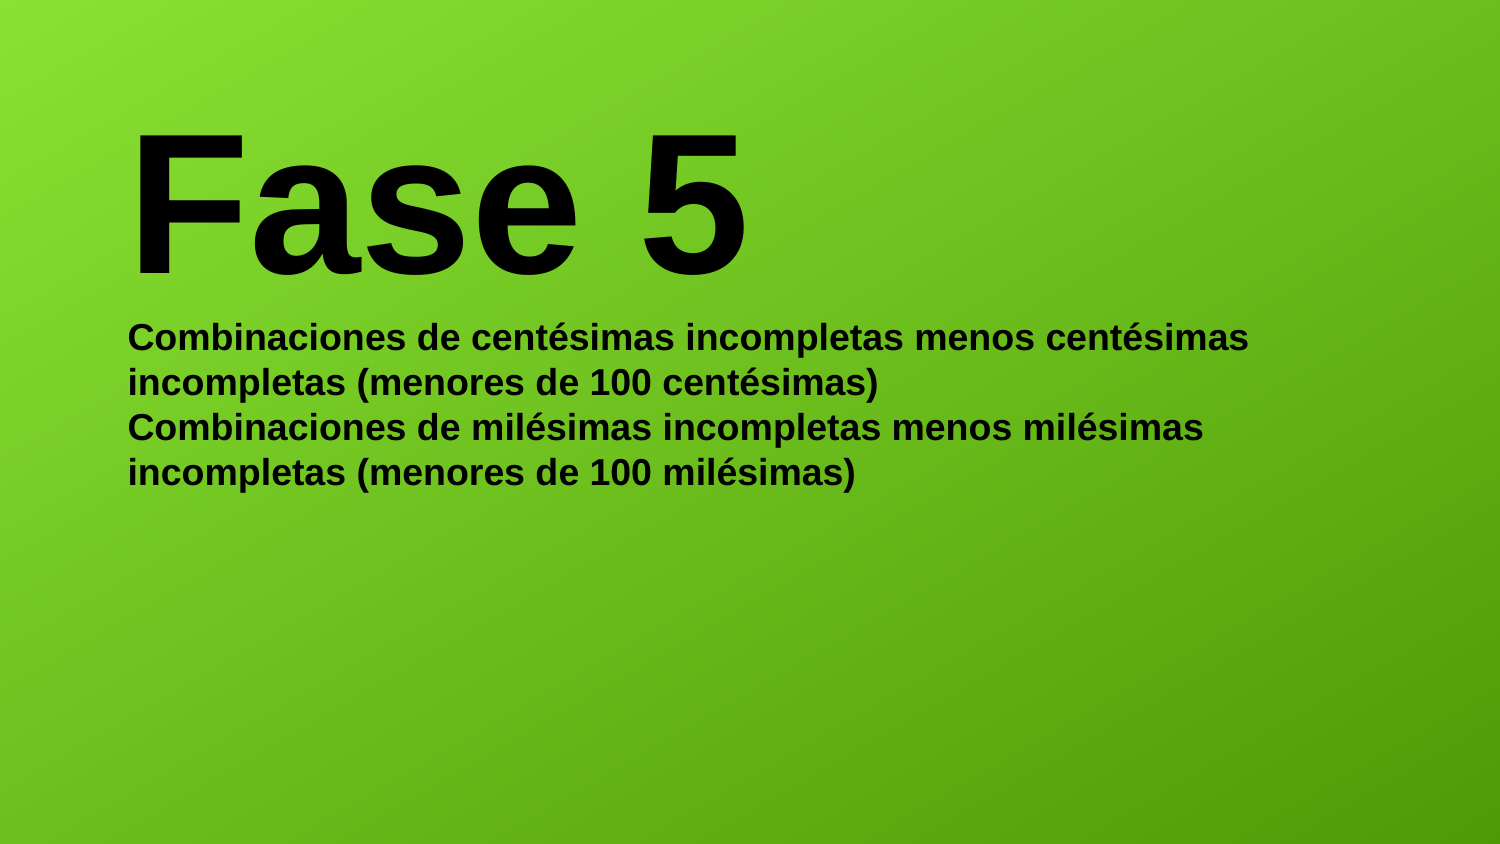

# Fase 5 Combinaciones de centésimas incompletas menos centésimas incompletas (menores de 100 centésimas) Combinaciones de milésimas incompletas menos milésimas incompletas (menores de 100 milésimas)